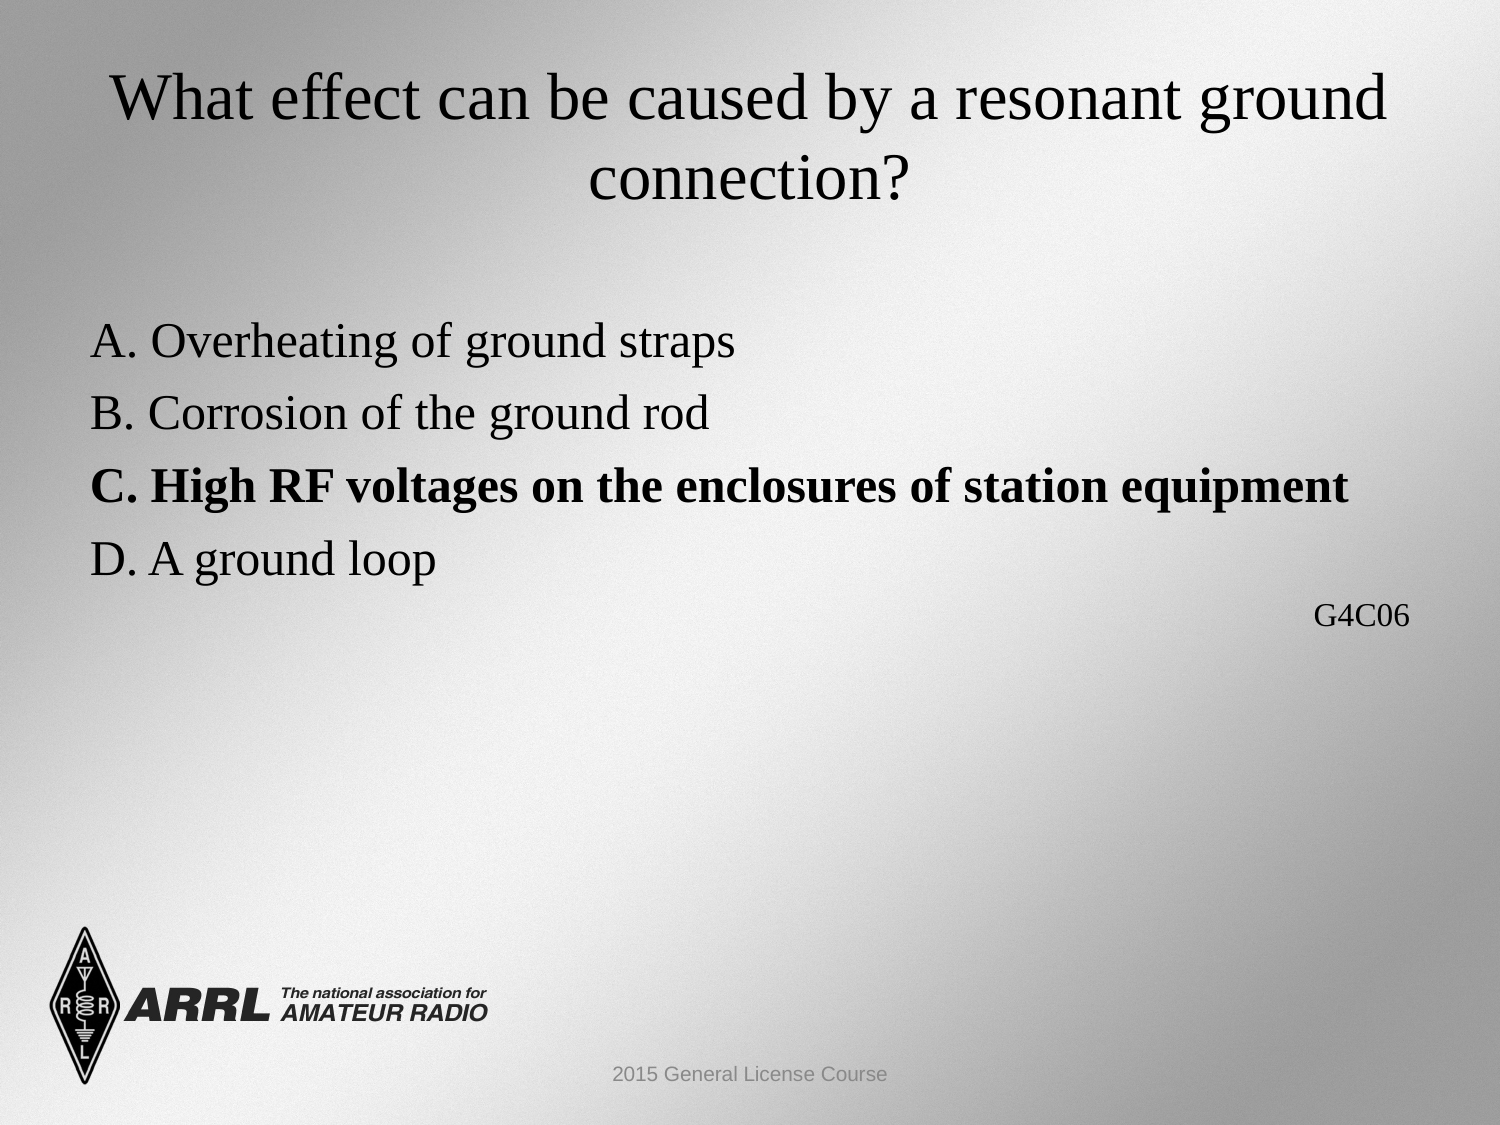

# What effect can be caused by a resonant ground connection?
A. Overheating of ground straps
B. Corrosion of the ground rod
C. High RF voltages on the enclosures of station equipment
D. A ground loop
 G4C06
2015 General License Course